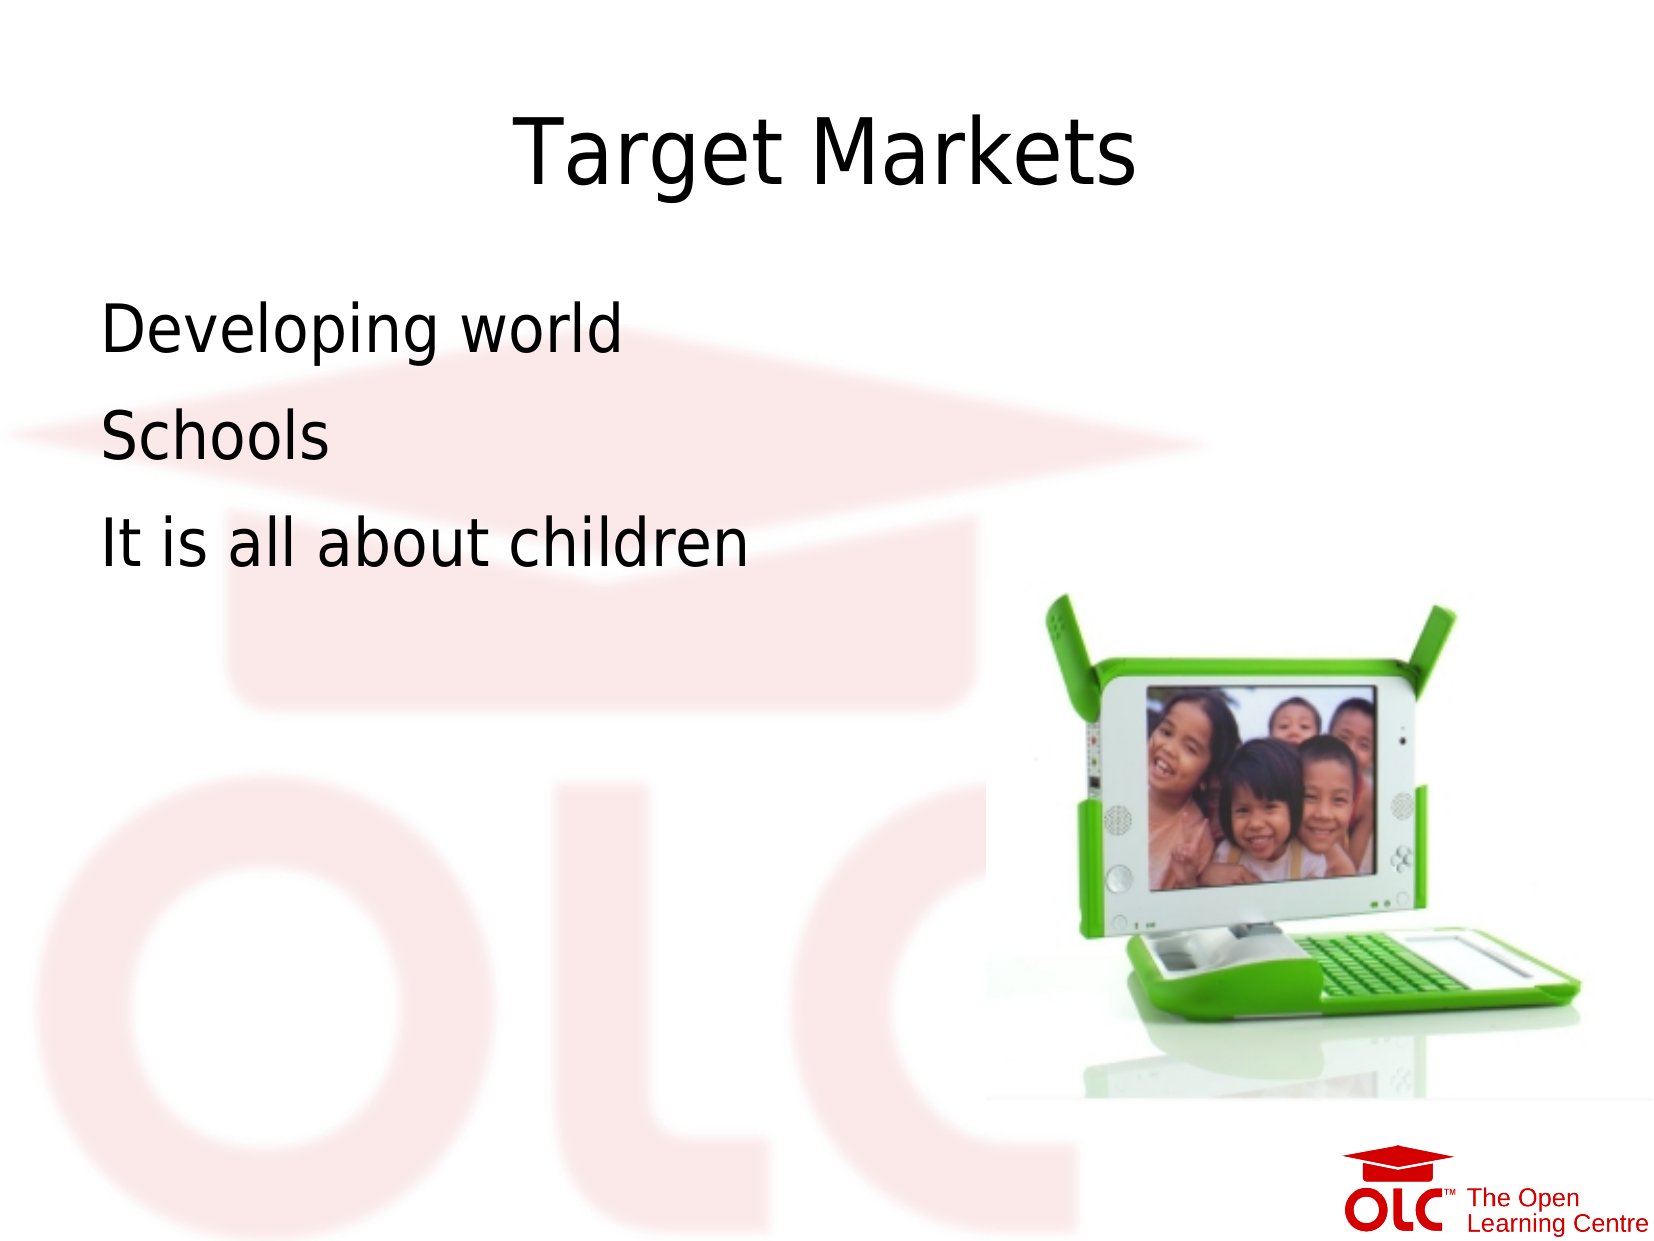

# Target Markets
Developing world
Schools
It is all about children